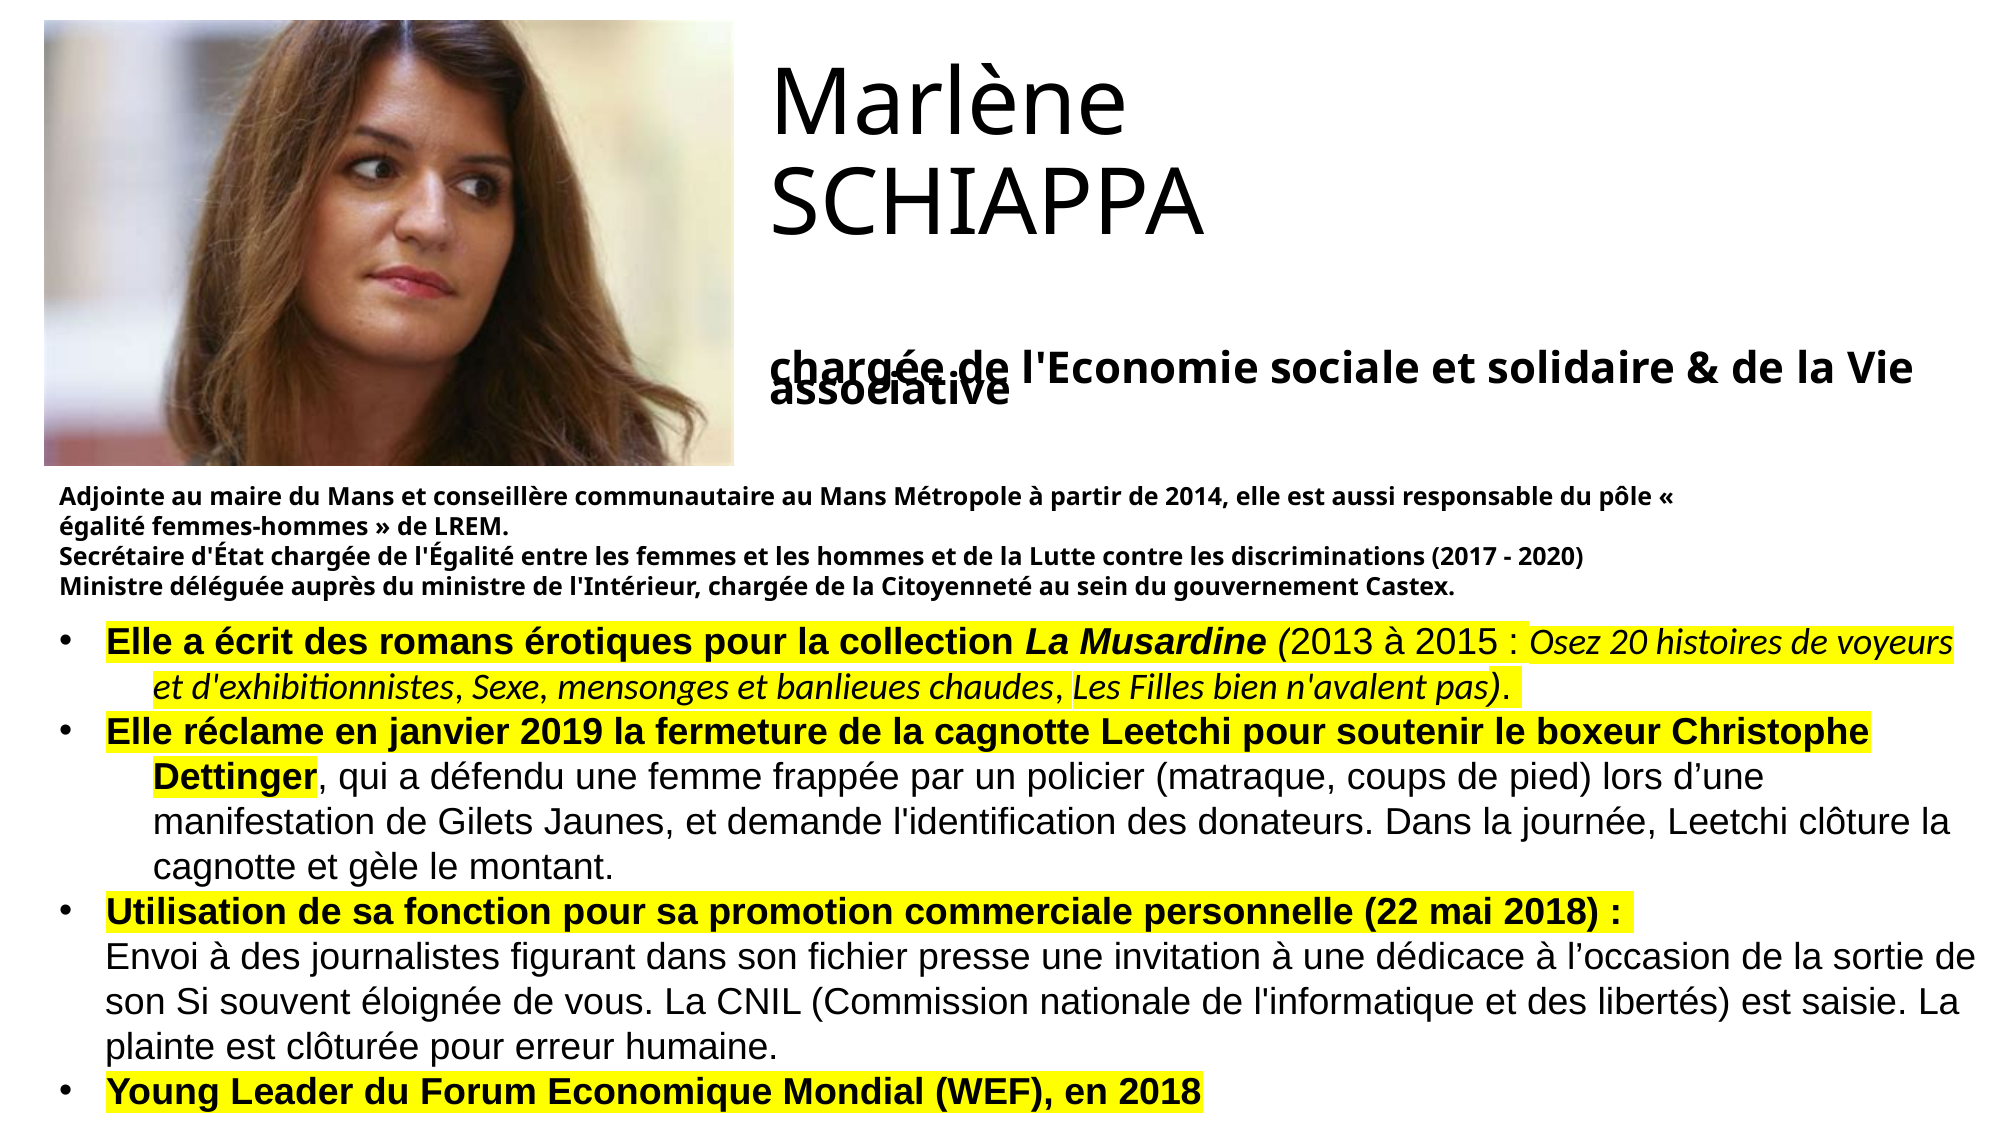

# Marlène SCHIAPPA
chargée de l'Economie sociale et solidaire & de la Vie associative
Adjointe au maire du Mans et conseillère communautaire au Mans Métropole à partir de 2014, elle est aussi responsable du pôle « égalité femmes-hommes » de LREM.
Secrétaire d'État chargée de l'Égalité entre les femmes et les hommes et de la Lutte contre les discriminations (2017 - 2020)
Ministre déléguée auprès du ministre de l'Intérieur, chargée de la Citoyenneté au sein du gouvernement Castex.
Elle a écrit des romans érotiques pour la collection La Musardine (2013 à 2015 : Osez 20 histoires de voyeurs et d'exhibitionnistes, Sexe, mensonges et banlieues chaudes, Les Filles bien n'avalent pas).
Elle réclame en janvier 2019 la fermeture de la cagnotte Leetchi pour soutenir le boxeur Christophe Dettinger, qui a défendu une femme frappée par un policier (matraque, coups de pied) lors d’une manifestation de Gilets Jaunes, et demande l'identification des donateurs. Dans la journée, Leetchi clôture la cagnotte et gèle le montant.
Utilisation de sa fonction pour sa promotion commerciale personnelle (22 mai 2018) :
Envoi à des journalistes figurant dans son fichier presse une invitation à une dédicace à l’occasion de la sortie de son Si souvent éloignée de vous. La CNIL (Commission nationale de l'informatique et des libertés) est saisie. La plainte est clôturée pour erreur humaine.
Young Leader du Forum Economique Mondial (WEF), en 2018